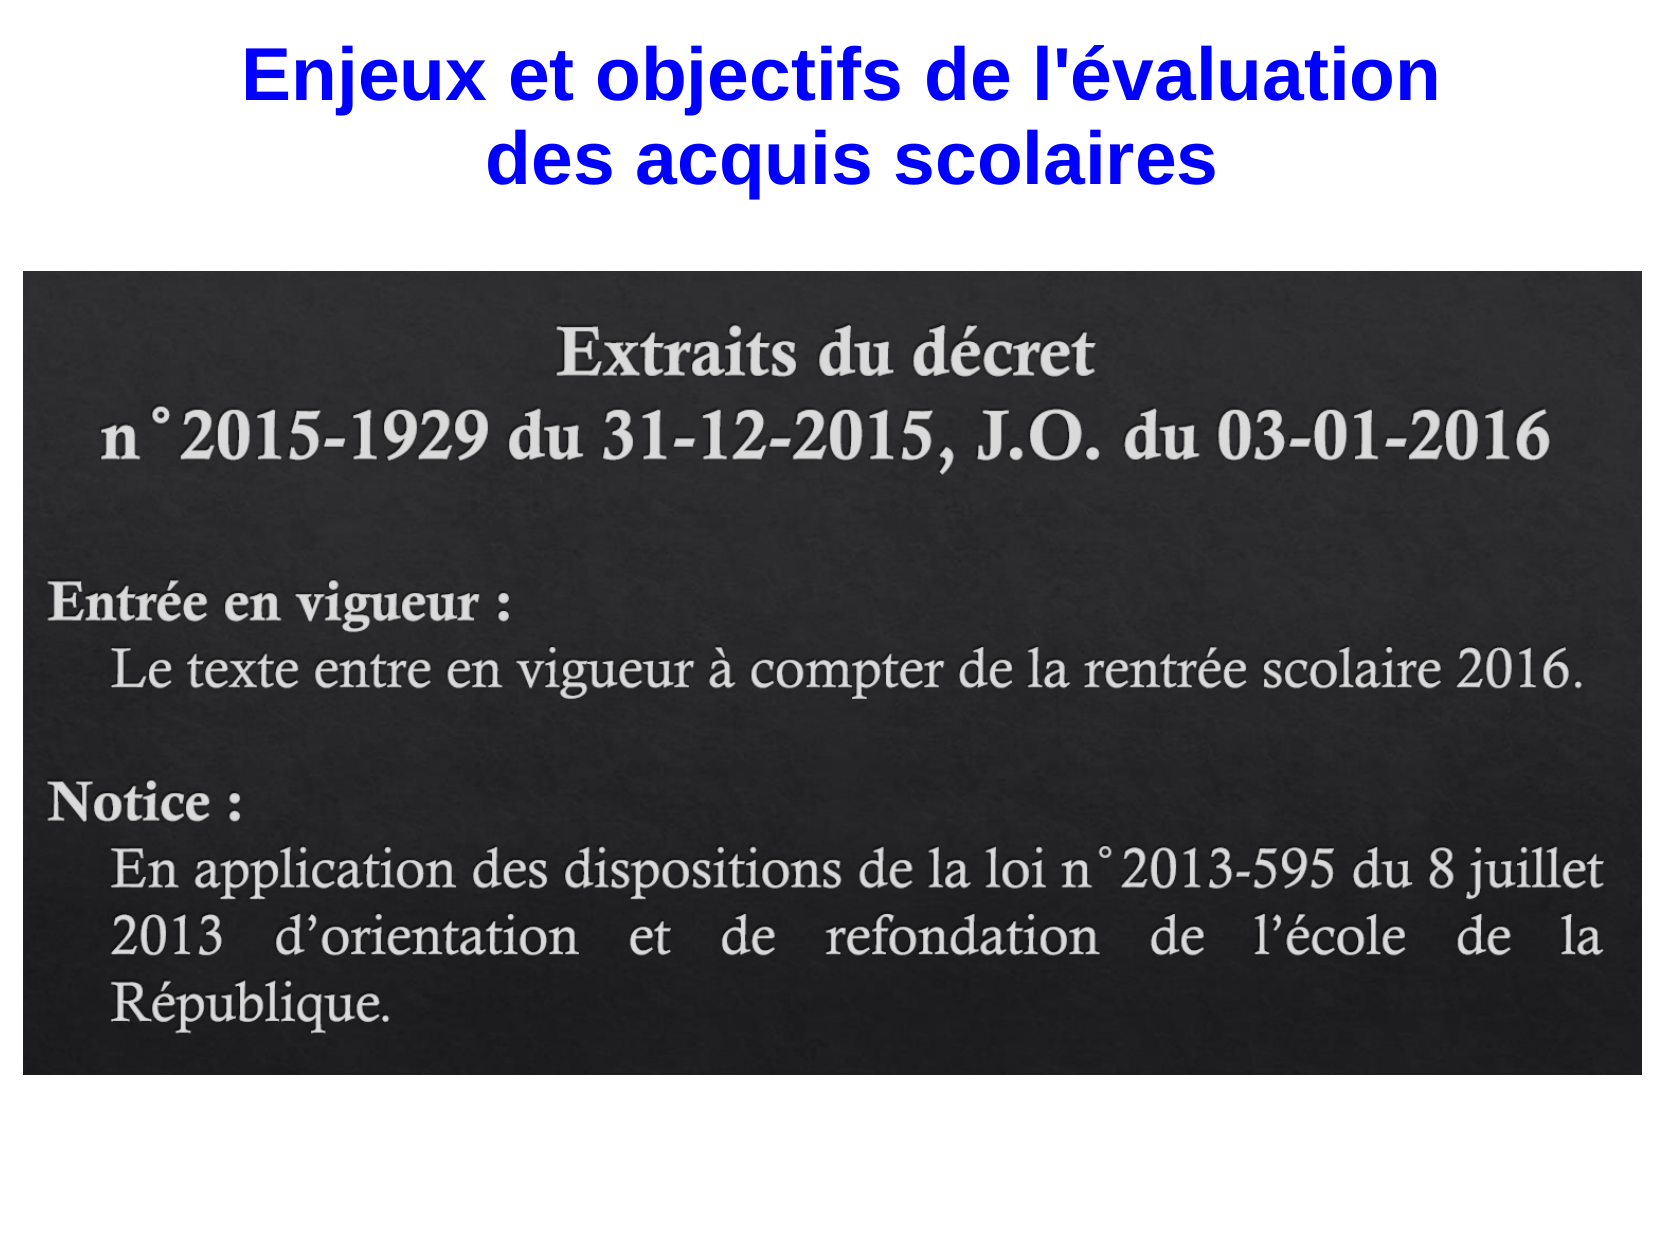

Enjeux et objectifs de l'évaluation
des acquis scolaires